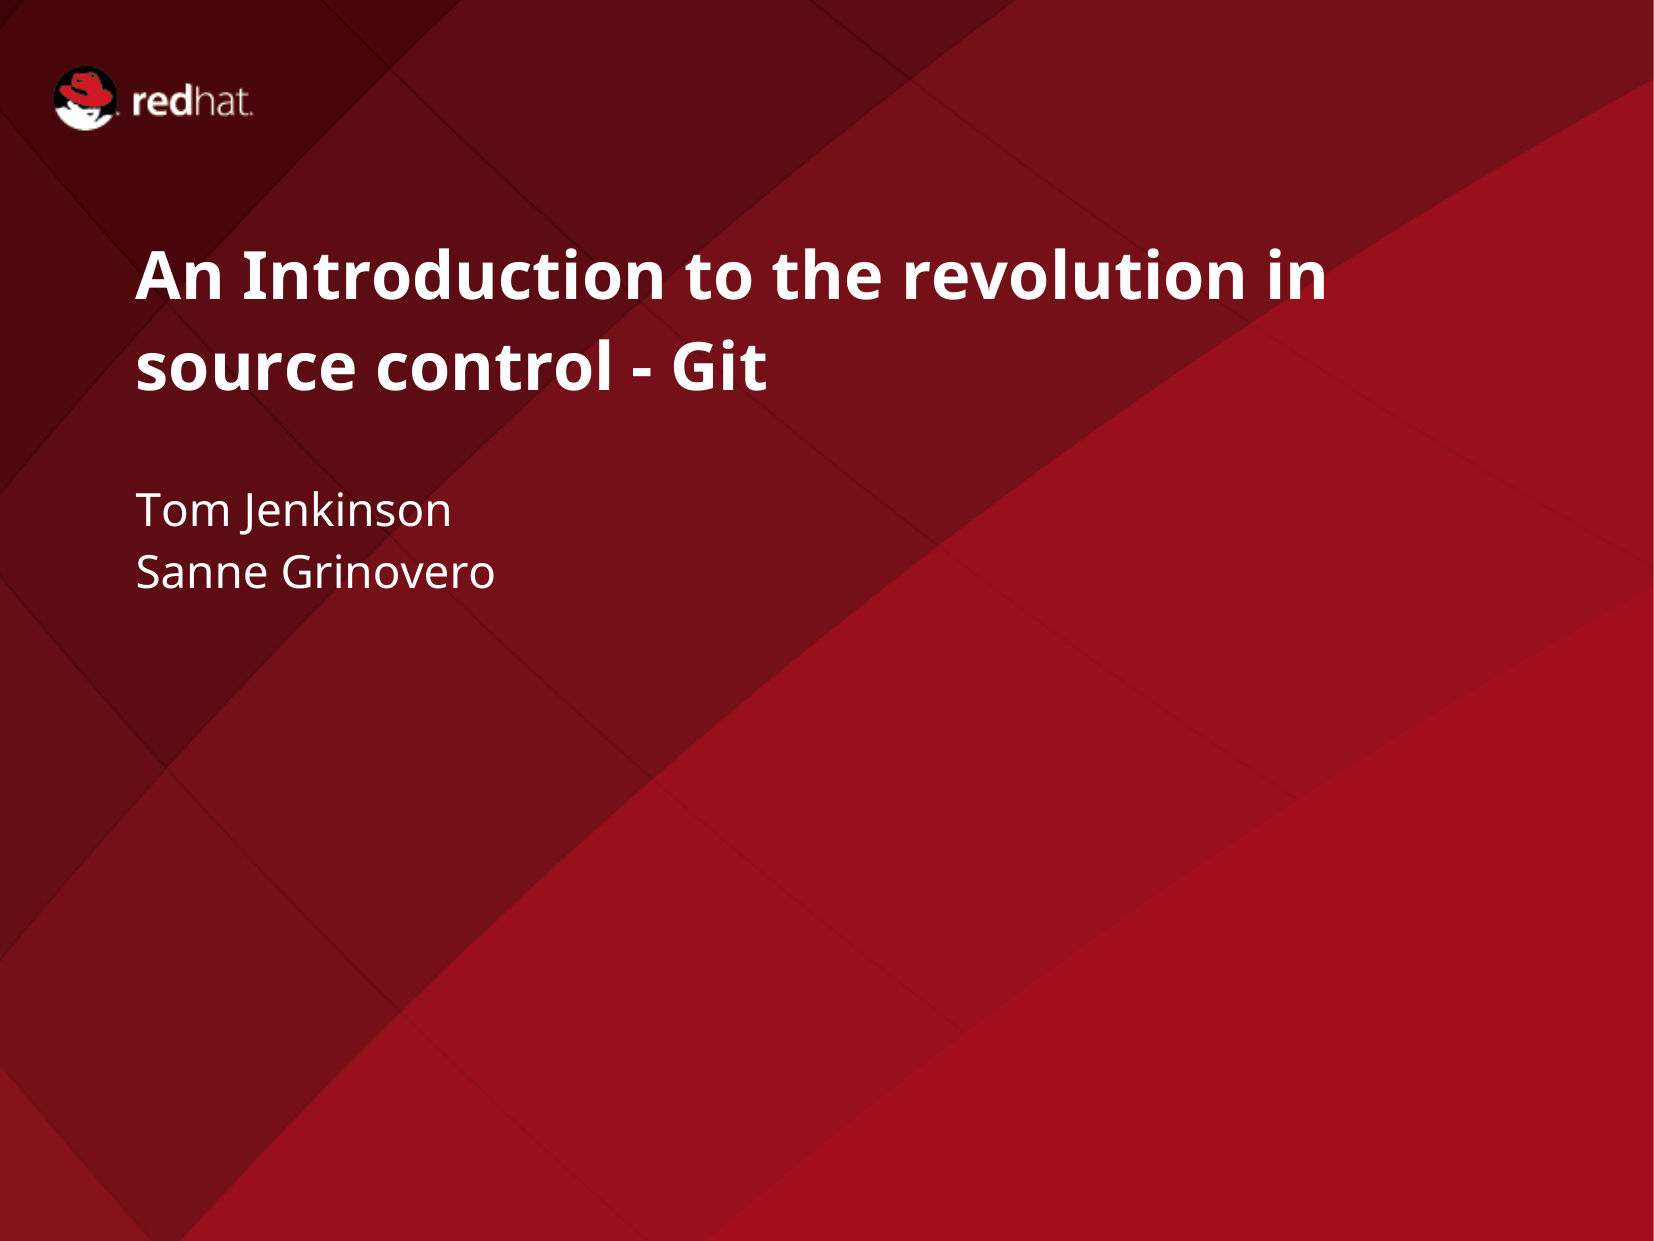

# An Introduction to the revolution in source control - Git
Tom Jenkinson
Sanne Grinovero